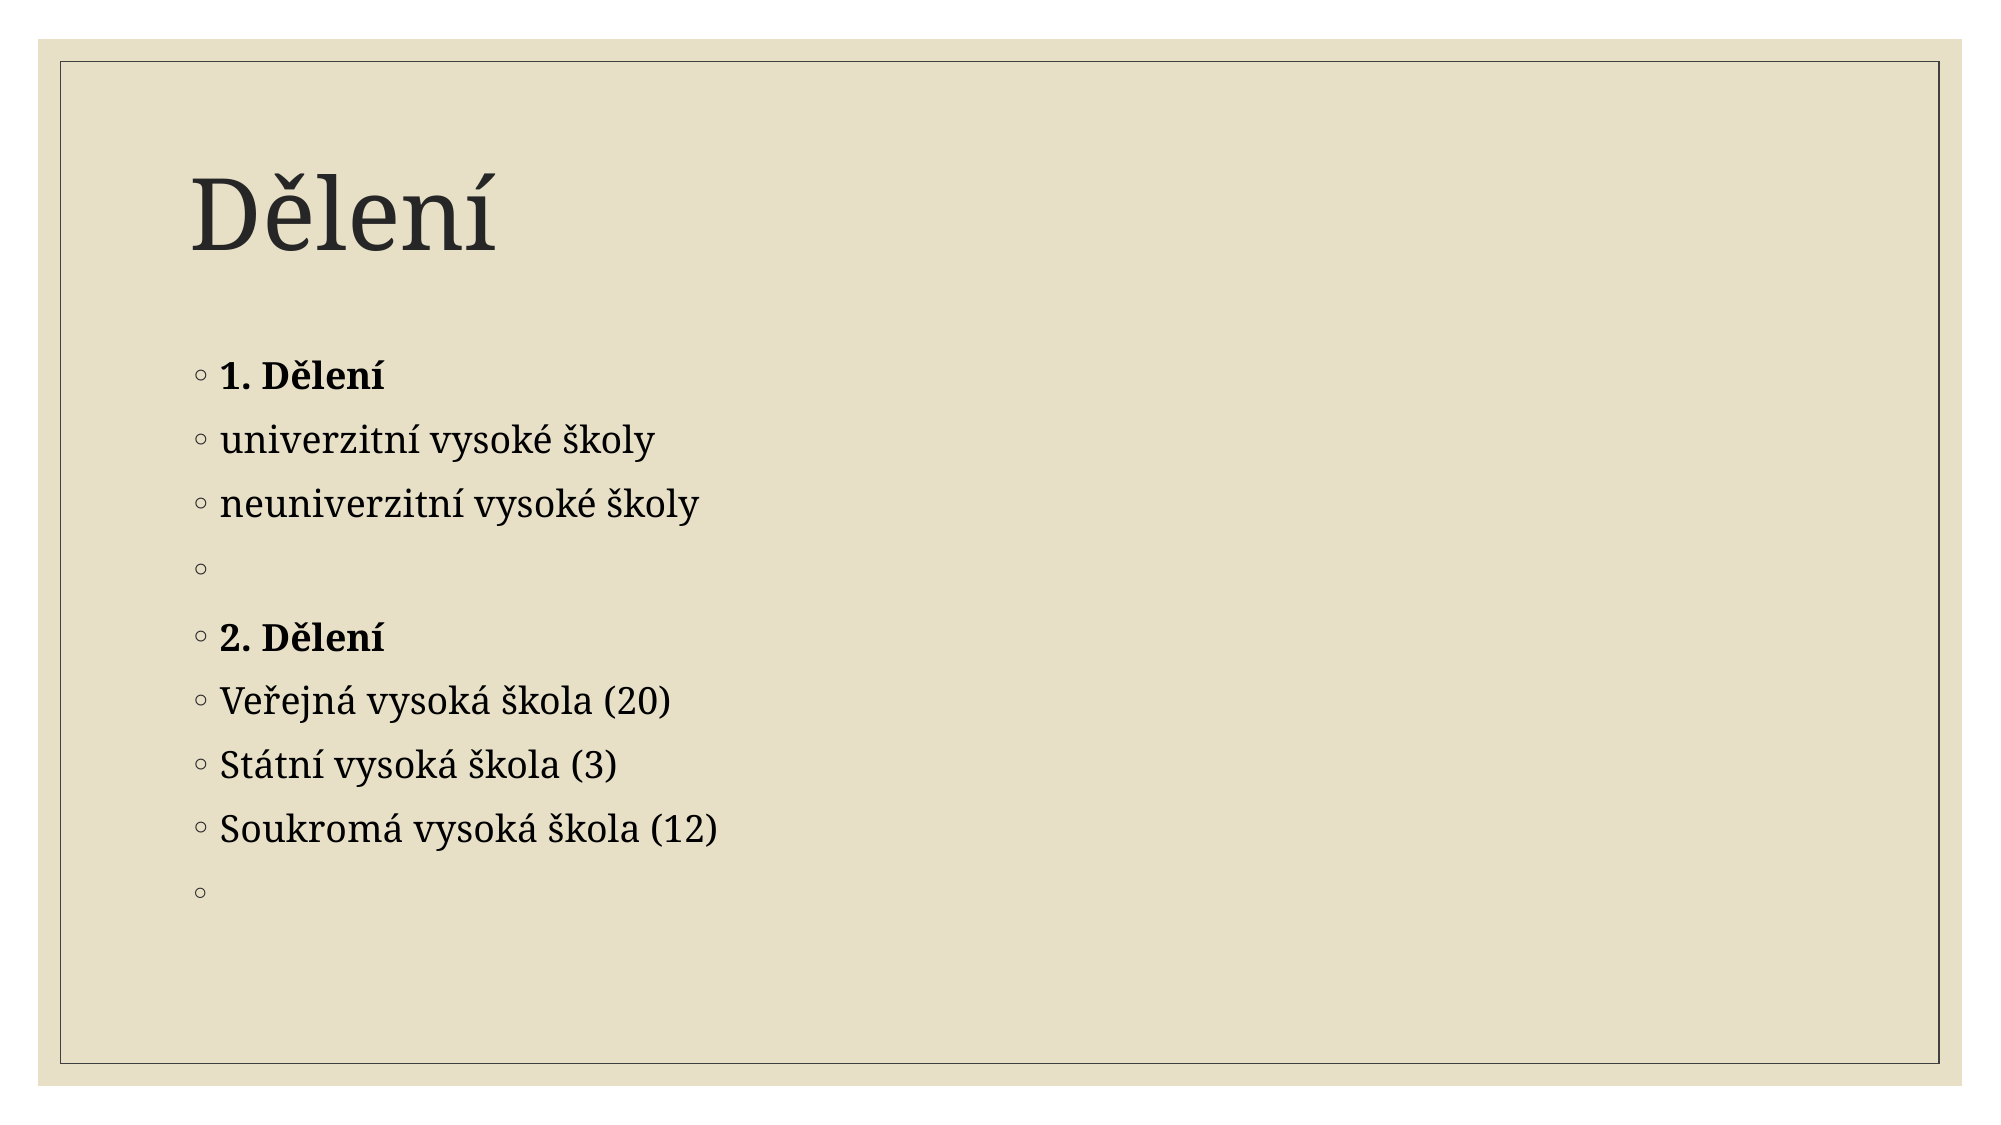

# Dělení
1. Dělení
univerzitní vysoké školy
neuniverzitní vysoké školy
2. Dělení
Veřejná vysoká škola (20)
Státní vysoká škola (3)
Soukromá vysoká škola (12)